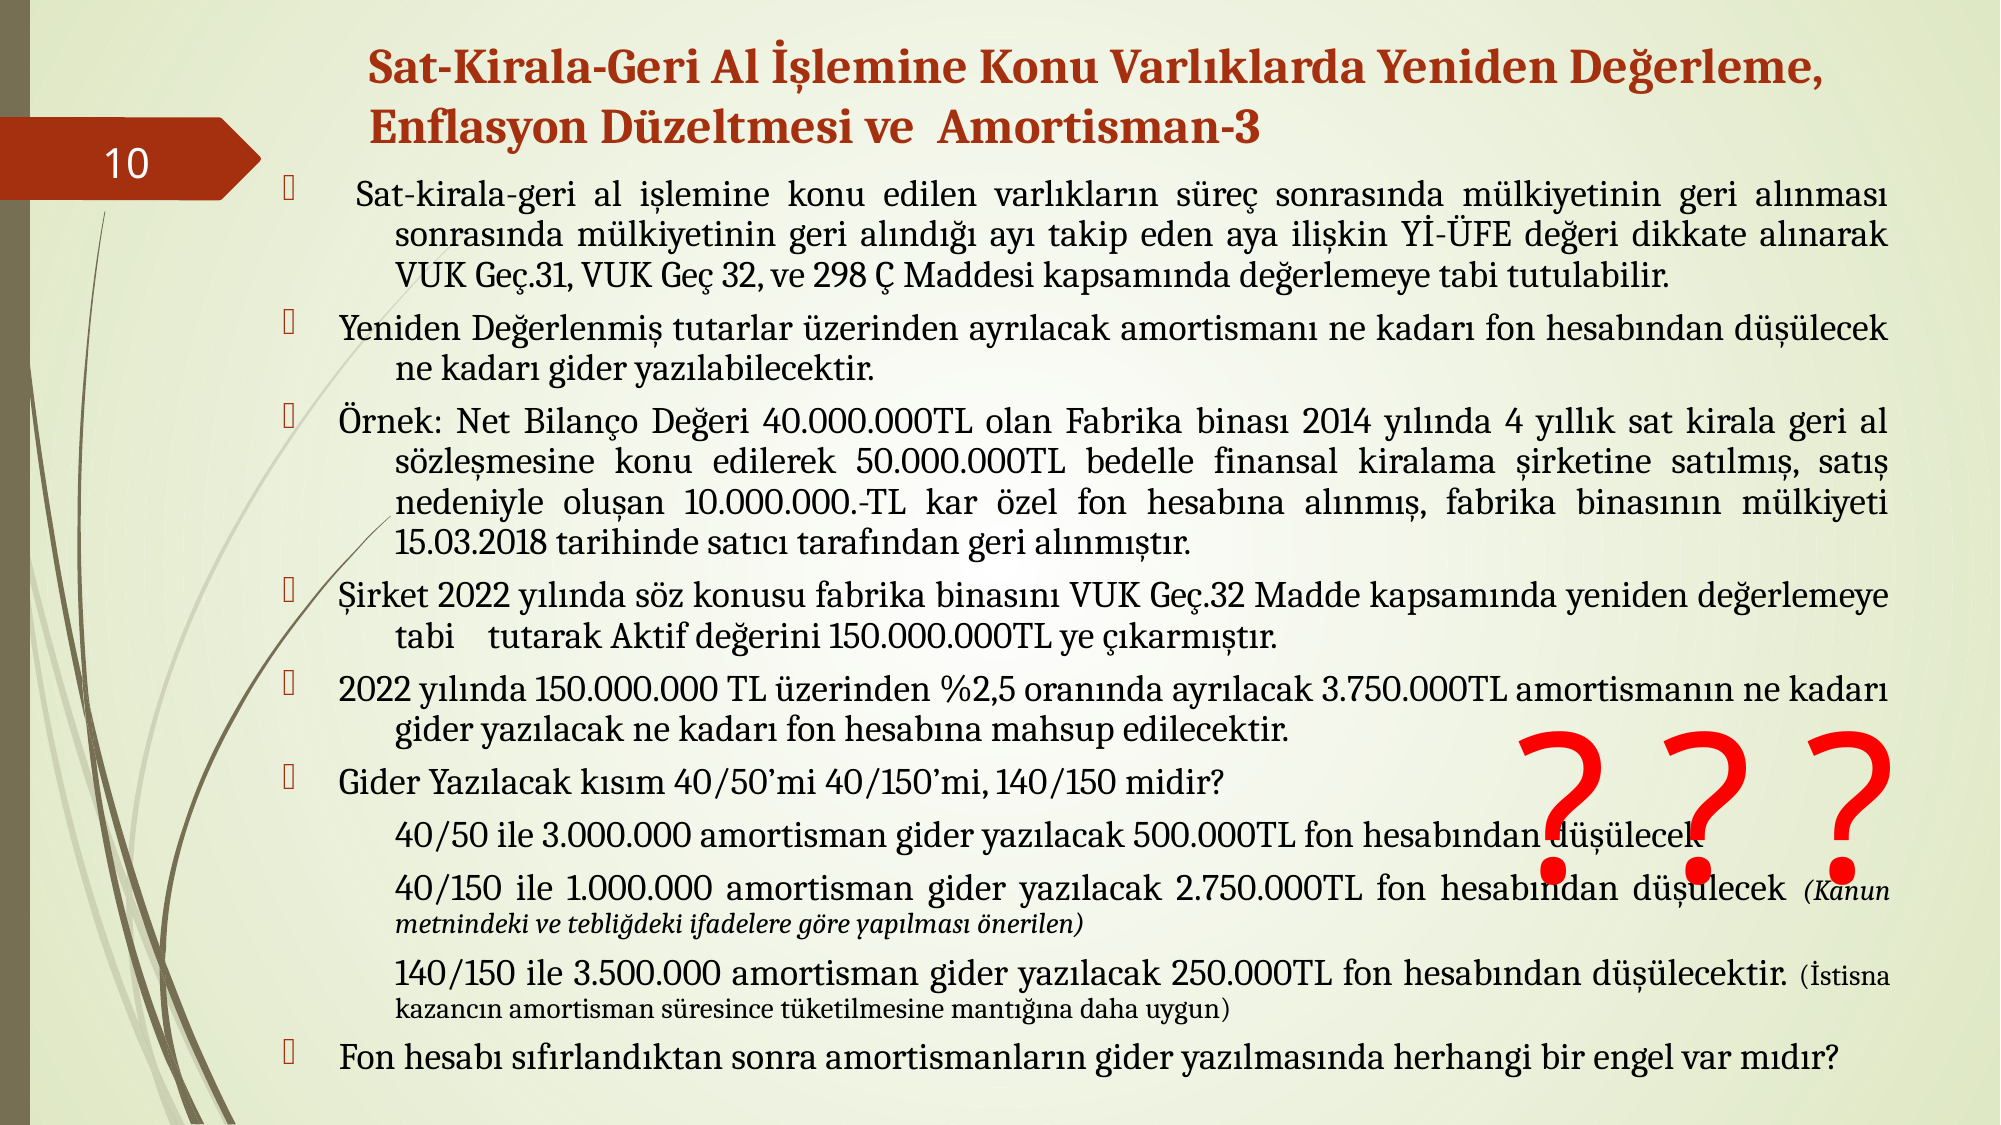

# Sat-Kirala-Geri Al İşlemine Konu Varlıklarda Yeniden Değerleme, Enflasyon Düzeltmesi ve Amortisman-3
 Sat-kirala-geri al işlemine konu edilen varlıkların süreç sonrasında mülkiyetinin geri alınması sonrasında mülkiyetinin geri alındığı ayı takip eden aya ilişkin Yİ-ÜFE değeri dikkate alınarak VUK Geç.31, VUK Geç 32, ve 298 Ç Maddesi kapsamında değerlemeye tabi tutulabilir.
Yeniden Değerlenmiş tutarlar üzerinden ayrılacak amortismanı ne kadarı fon hesabından düşülecek ne kadarı gider yazılabilecektir.
Örnek: Net Bilanço Değeri 40.000.000TL olan Fabrika binası 2014 yılında 4 yıllık sat kirala geri al sözleşmesine konu edilerek 50.000.000TL bedelle finansal kiralama şirketine satılmış, satış nedeniyle oluşan 10.000.000.-TL kar özel fon hesabına alınmış, fabrika binasının mülkiyeti 15.03.2018 tarihinde satıcı tarafından geri alınmıştır.
Şirket 2022 yılında söz konusu fabrika binasını VUK Geç.32 Madde kapsamında yeniden değerlemeye tabi tutarak Aktif değerini 150.000.000TL ye çıkarmıştır.
2022 yılında 150.000.000 TL üzerinden %2,5 oranında ayrılacak 3.750.000TL amortismanın ne kadarı gider yazılacak ne kadarı fon hesabına mahsup edilecektir.
Gider Yazılacak kısım 40/50’mi 40/150’mi, 140/150 midir?
40/50 ile 3.000.000 amortisman gider yazılacak 500.000TL fon hesabından düşülecek
40/150 ile 1.000.000 amortisman gider yazılacak 2.750.000TL fon hesabından düşülecek (Kanun metnindeki ve tebliğdeki ifadelere göre yapılması önerilen)
140/150 ile 3.500.000 amortisman gider yazılacak 250.000TL fon hesabından düşülecektir. (İstisna kazancın amortisman süresince tüketilmesine mantığına daha uygun)
Fon hesabı sıfırlandıktan sonra amortismanların gider yazılmasında herhangi bir engel var mıdır?
? ? ?